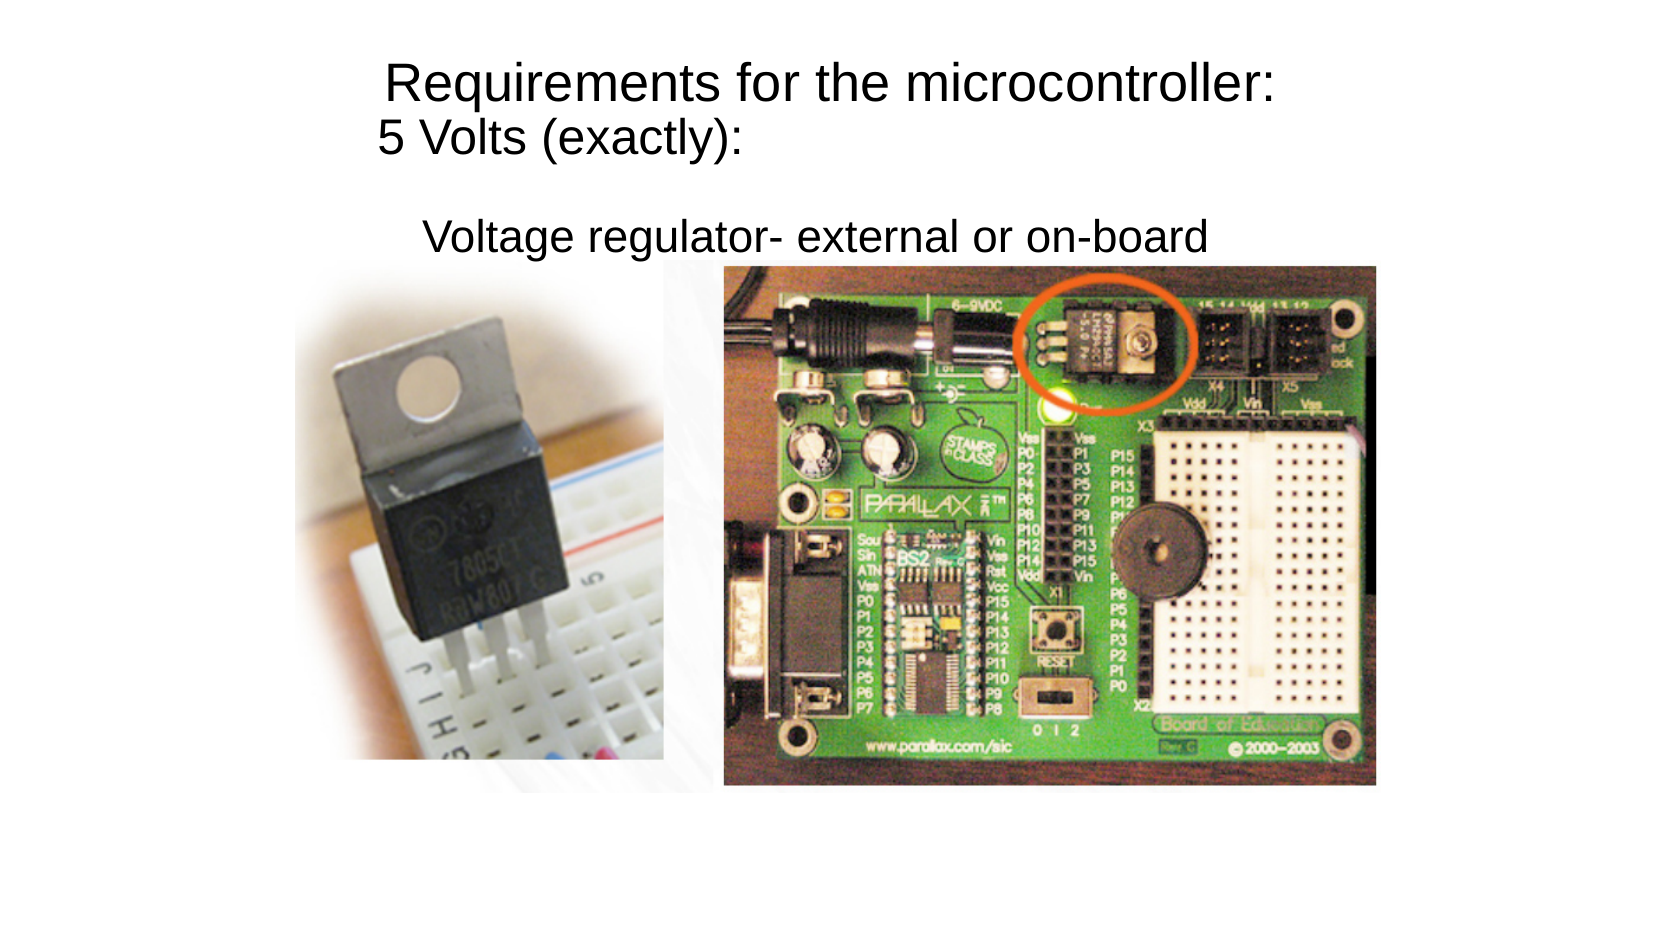

Requirements for the microcontroller:
5 Volts (exactly):
# Voltage regulator- external or on-board